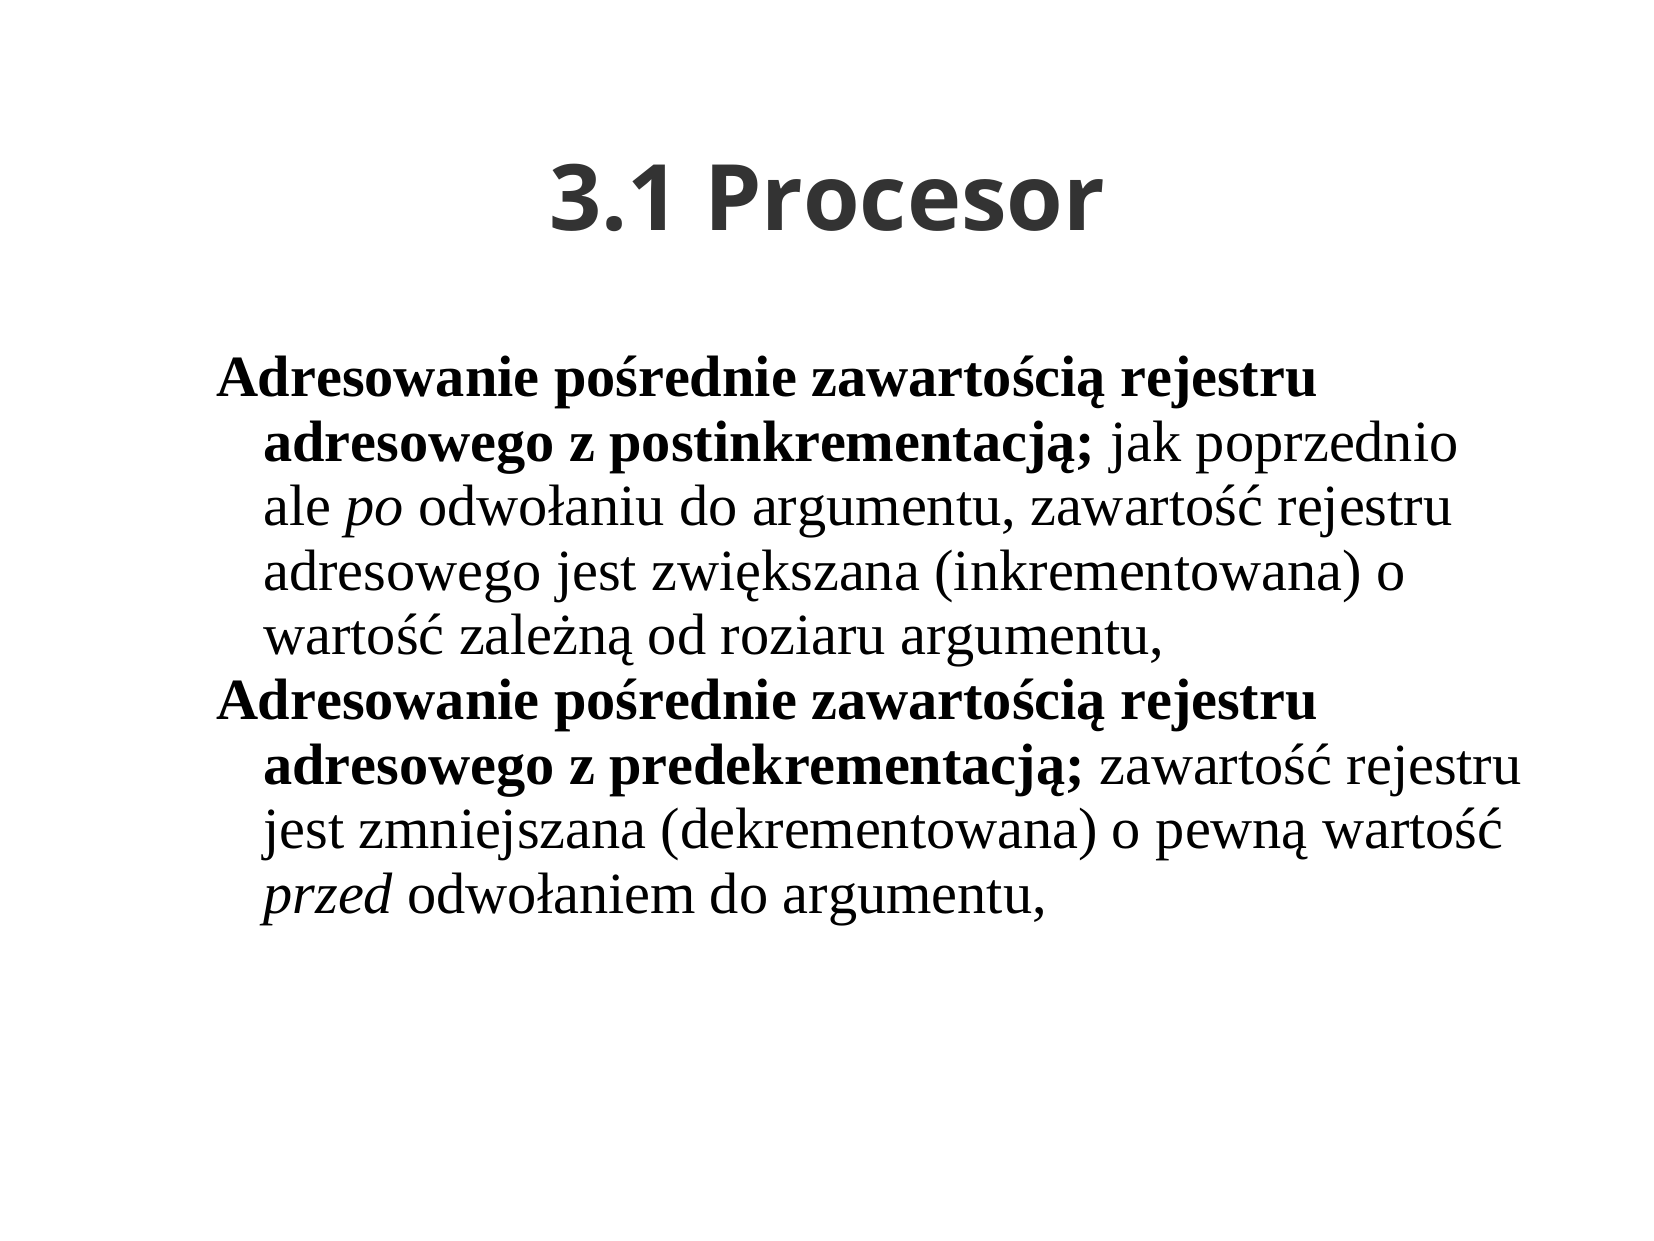

# 3.1 Procesor
Adresowanie pośrednie zawartością rejestru adresowego z postinkrementacją; jak poprzednio ale po odwołaniu do argumentu, zawartość rejestru adresowego jest zwiększana (inkrementowana) o wartość zależną od roziaru argumentu,
Adresowanie pośrednie zawartością rejestru adresowego z predekrementacją; zawartość rejestru jest zmniejszana (dekrementowana) o pewną wartość przed odwołaniem do argumentu,